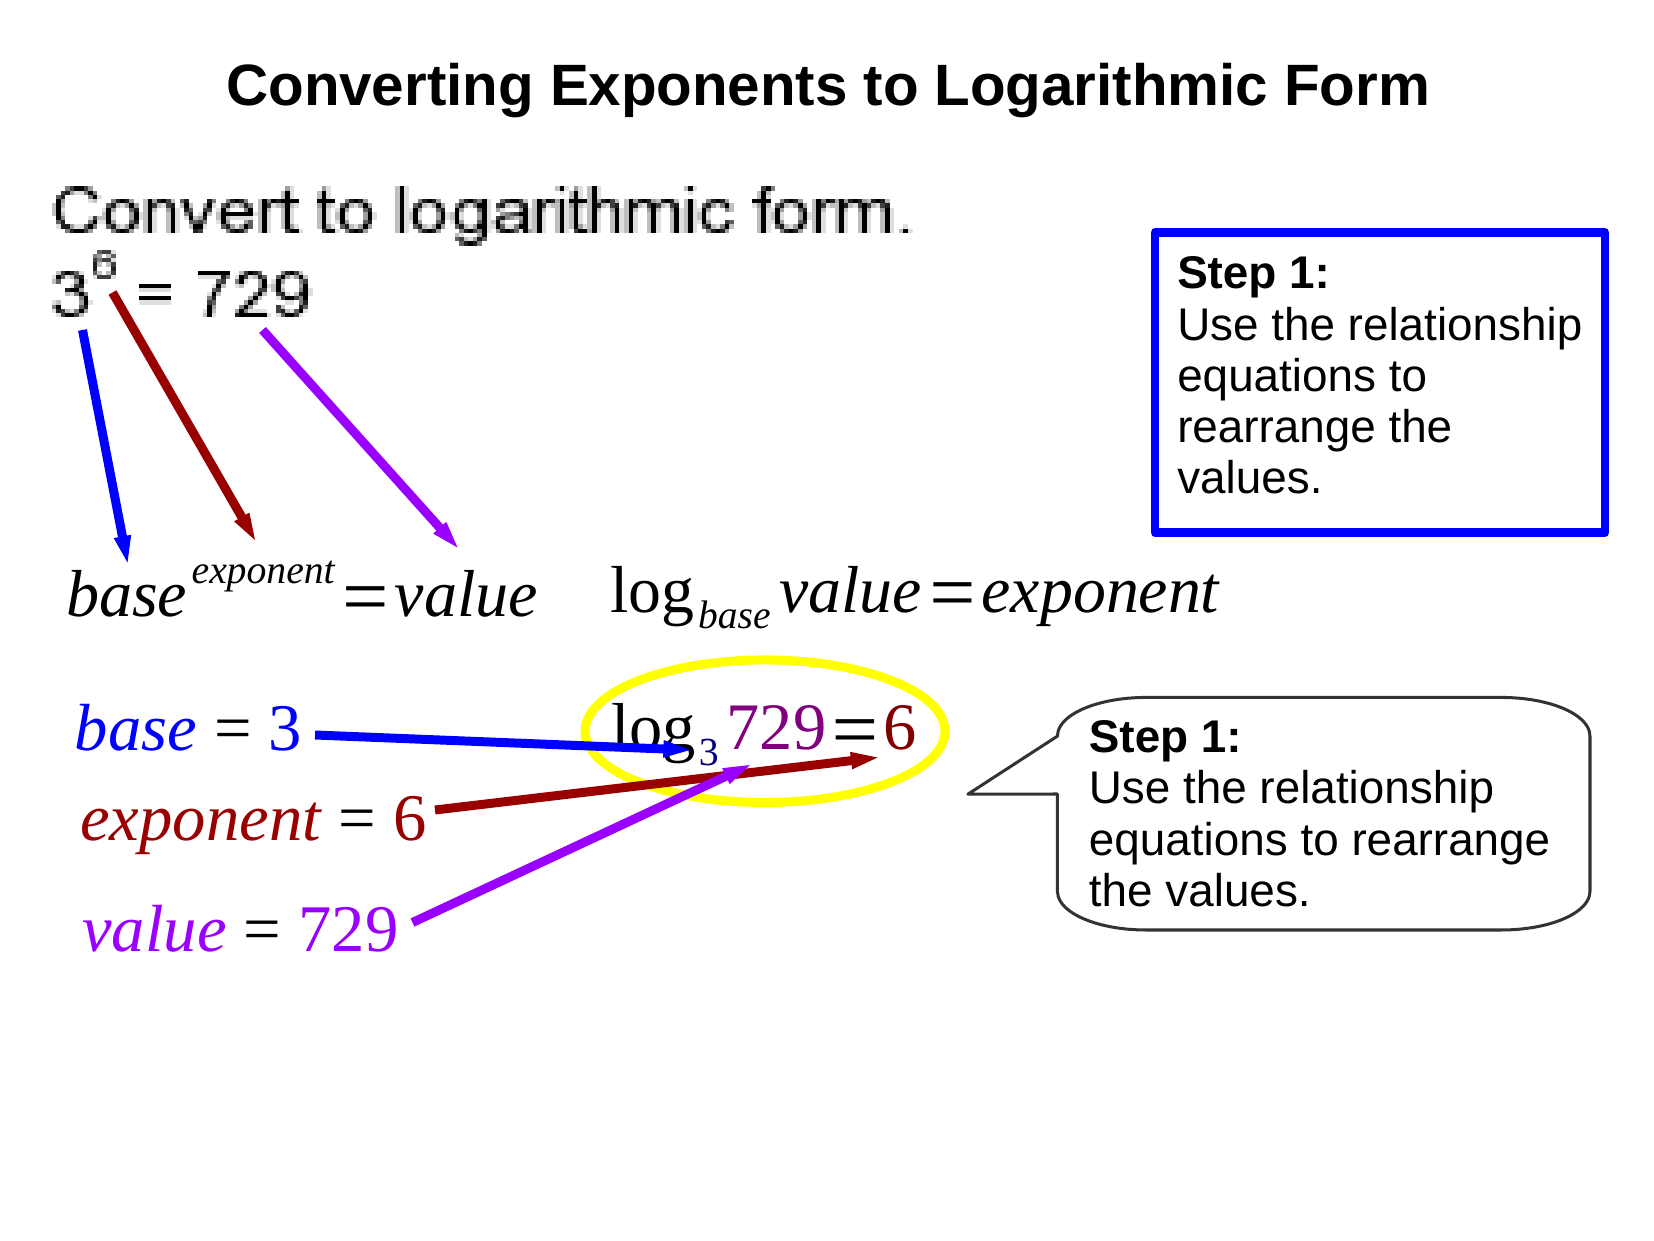

Converting Exponents to Logarithmic Form
Step 1:
Use the relationship equations to rearrange the values.
base = 3
Step 1:
Use the relationship
equations to rearrange
the values.
exponent = 6
value = 729